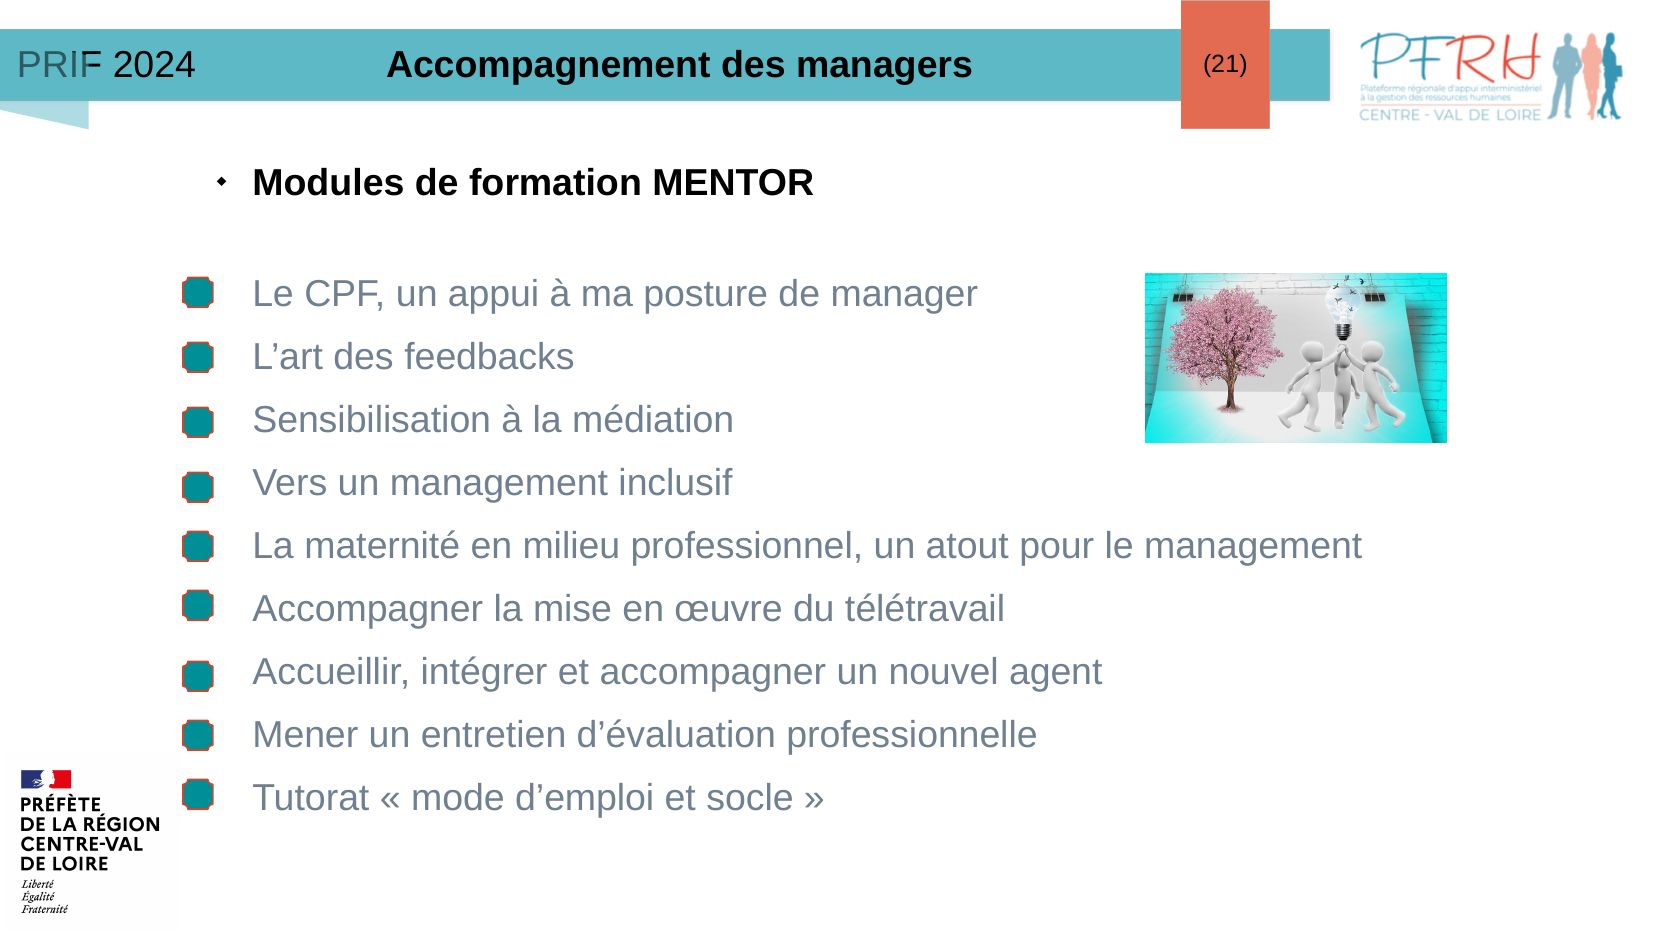

(21)
PRIF 2024			Accompagnement des managers
Modules de formation MENTOR
Le CPF, un appui à ma posture de manager
L’art des feedbacks
Sensibilisation à la médiation
Vers un management inclusif
La maternité en milieu professionnel, un atout pour le management
Accompagner la mise en œuvre du télétravail
Accueillir, intégrer et accompagner un nouvel agent
Mener un entretien d’évaluation professionnelle
Tutorat « mode d’emploi et socle »